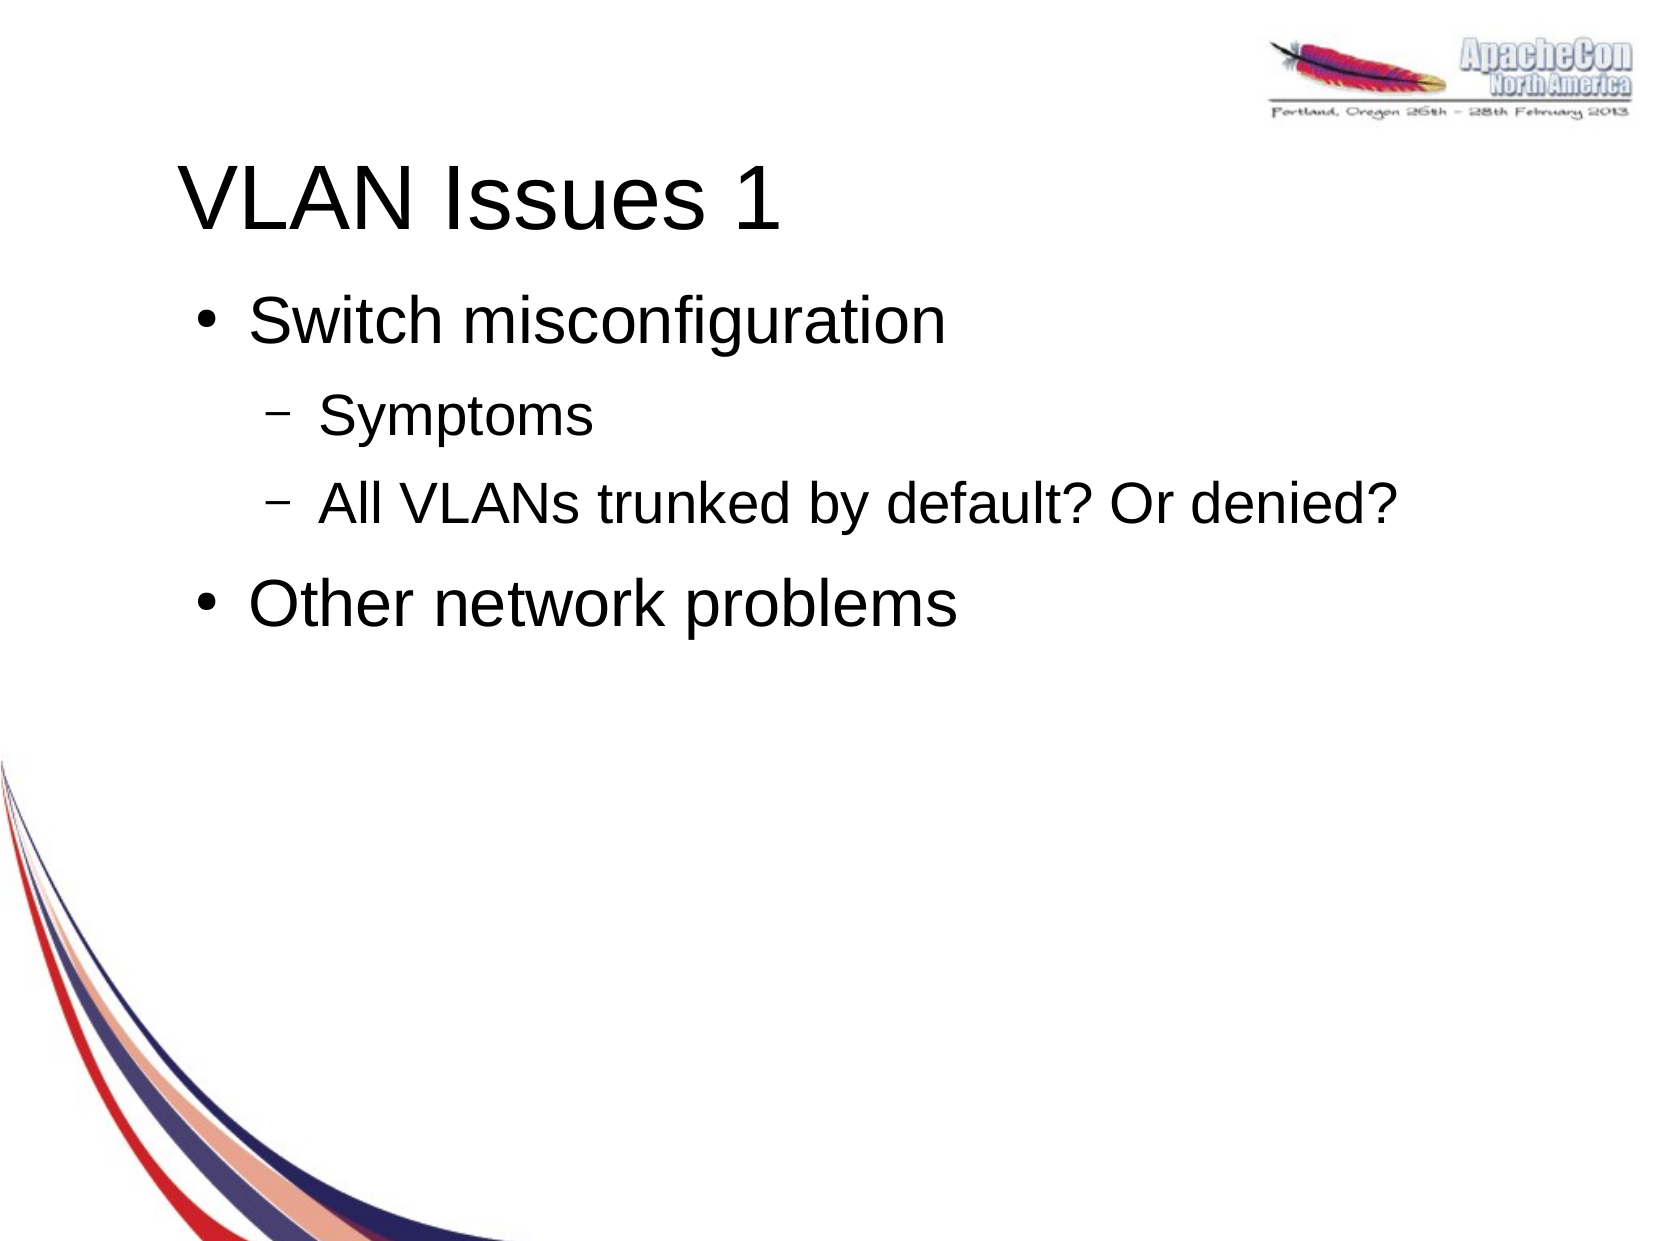

# VLAN Issues 1
Switch misconfiguration
Symptoms
All VLANs trunked by default? Or denied?
Other network problems